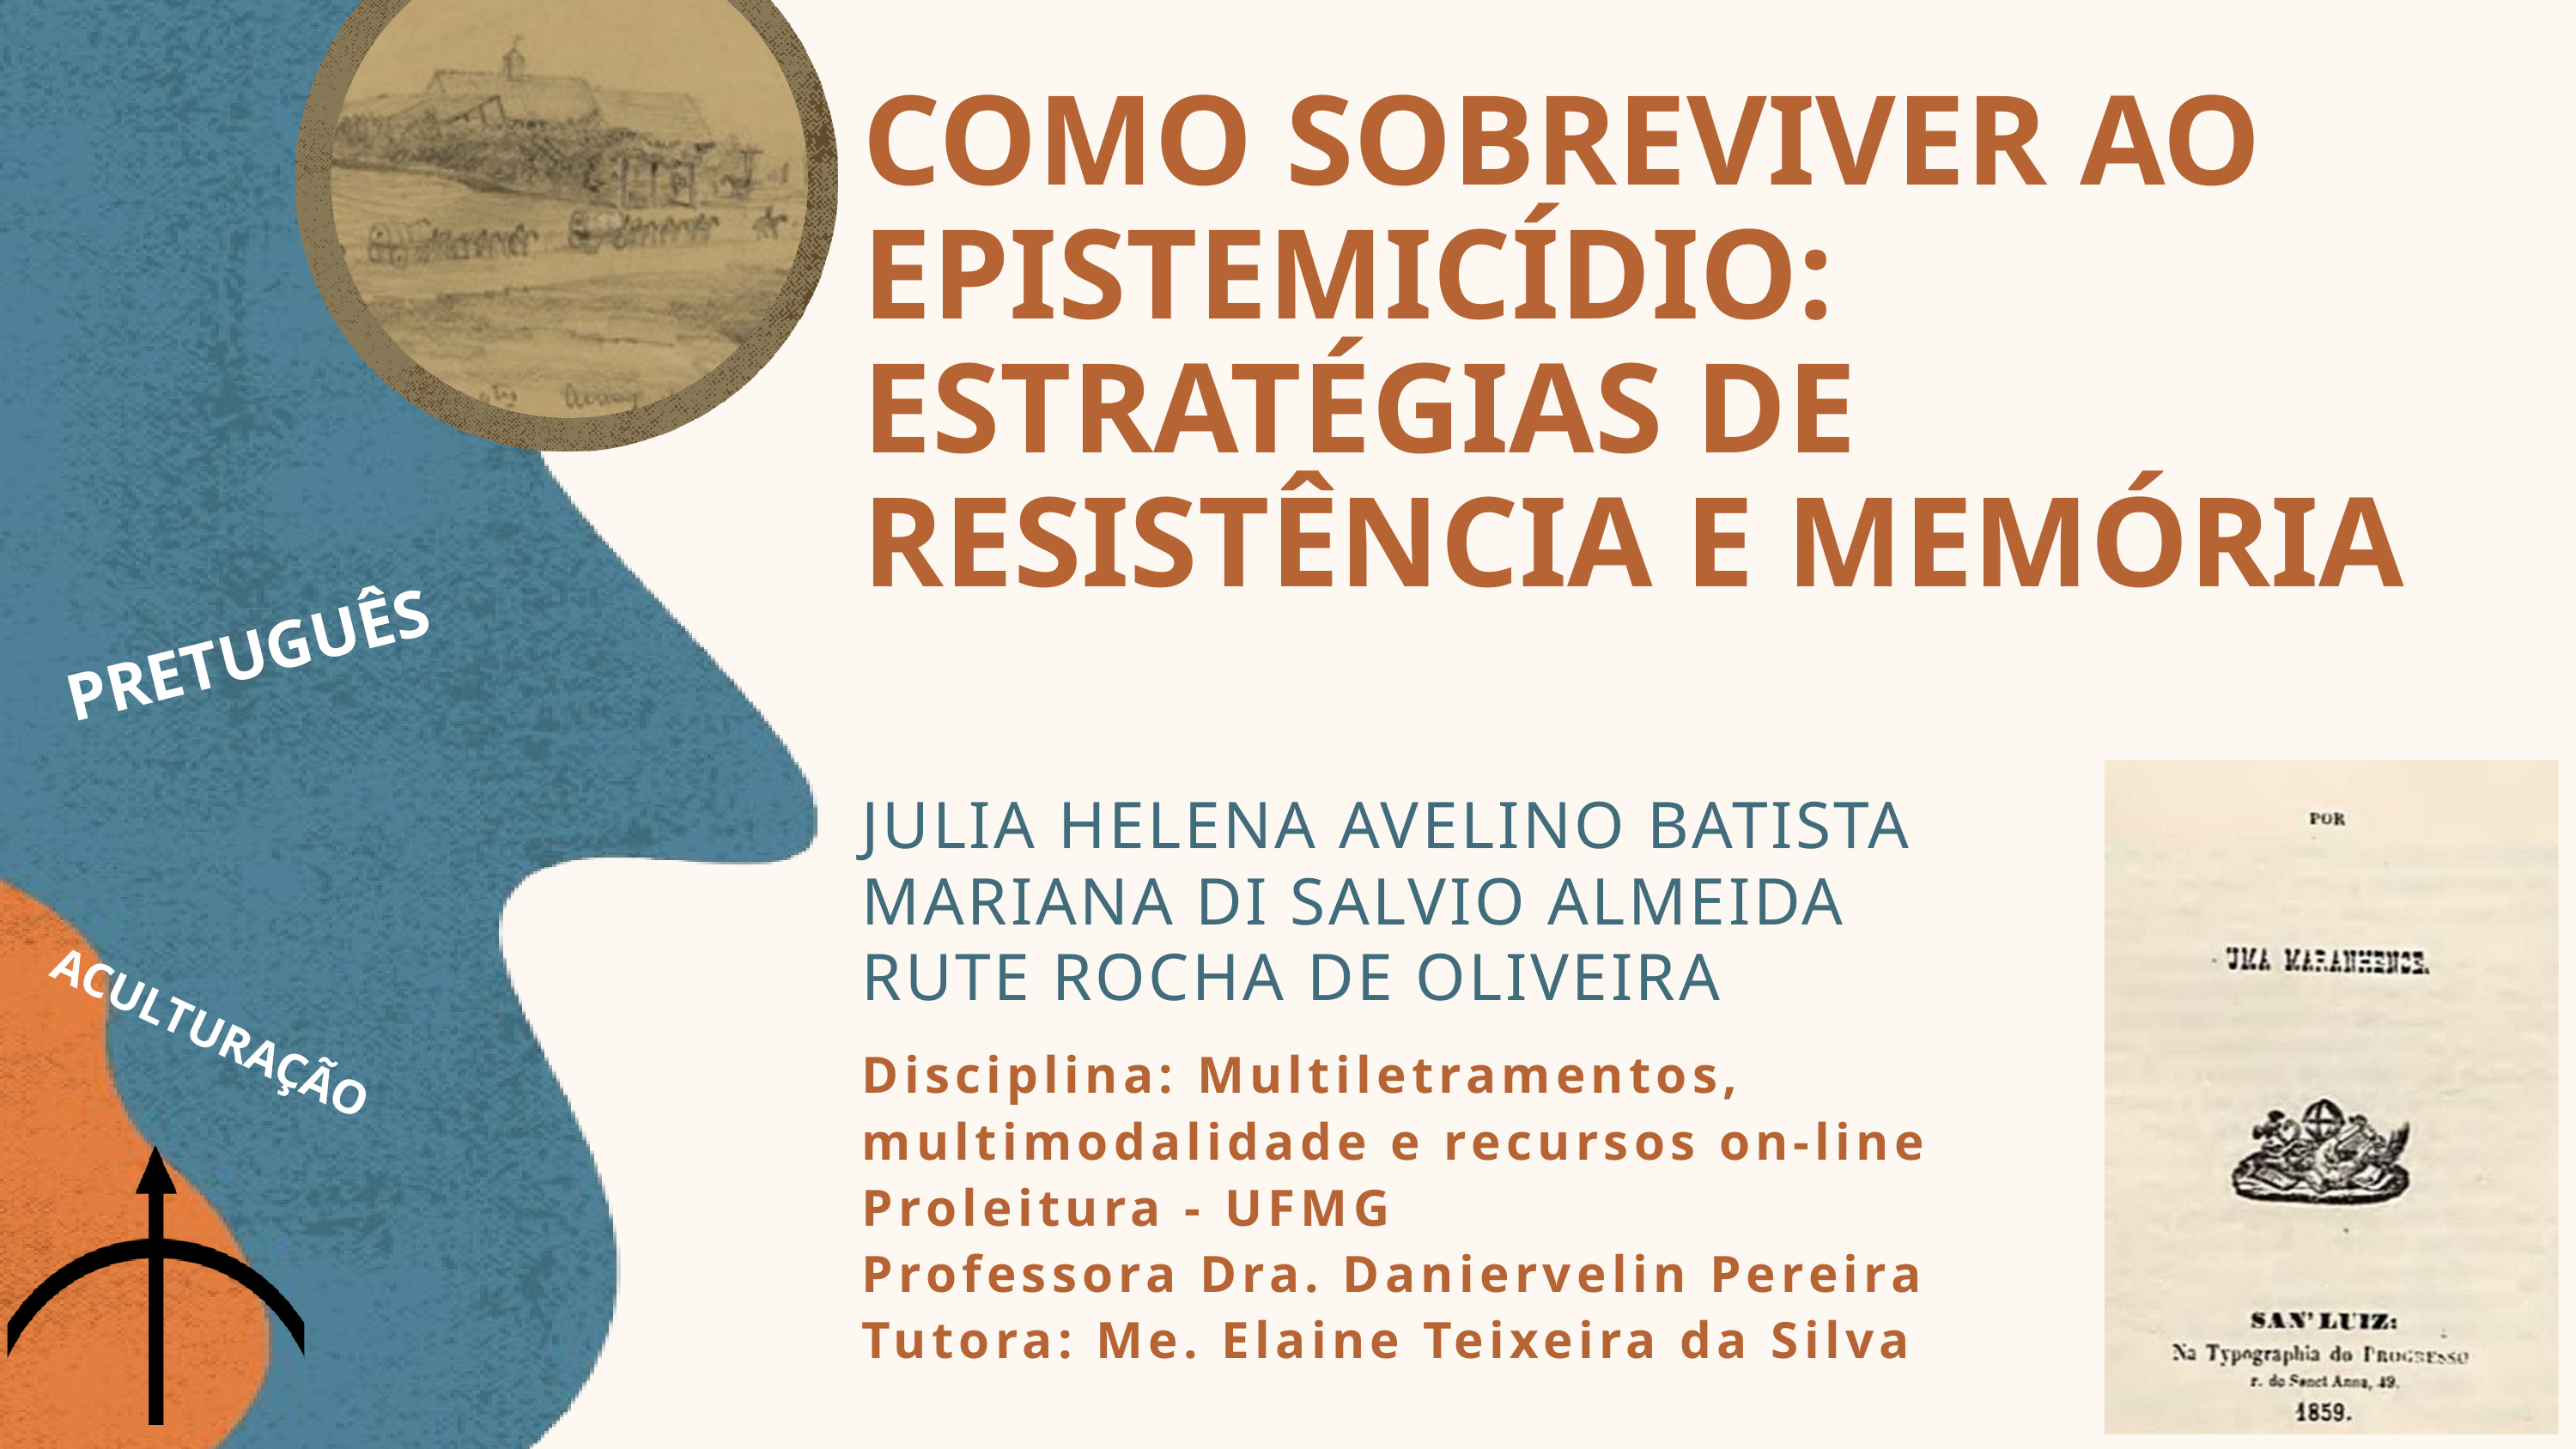

COMO SOBREVIVER AO EPISTEMICÍDIO:
ESTRATÉGIAS DE RESISTÊNCIA E MEMÓRIA
PRETUGUÊS
JULIA HELENA AVELINO BATISTA
MARIANA DI SALVIO ALMEIDA
RUTE ROCHA DE OLIVEIRA
ACULTURAÇÃO
Disciplina: Multiletramentos, multimodalidade e recursos on-line
Proleitura - UFMG
Professora Dra. Daniervelin Pereira
Tutora: Me. Elaine Teixeira da Silva